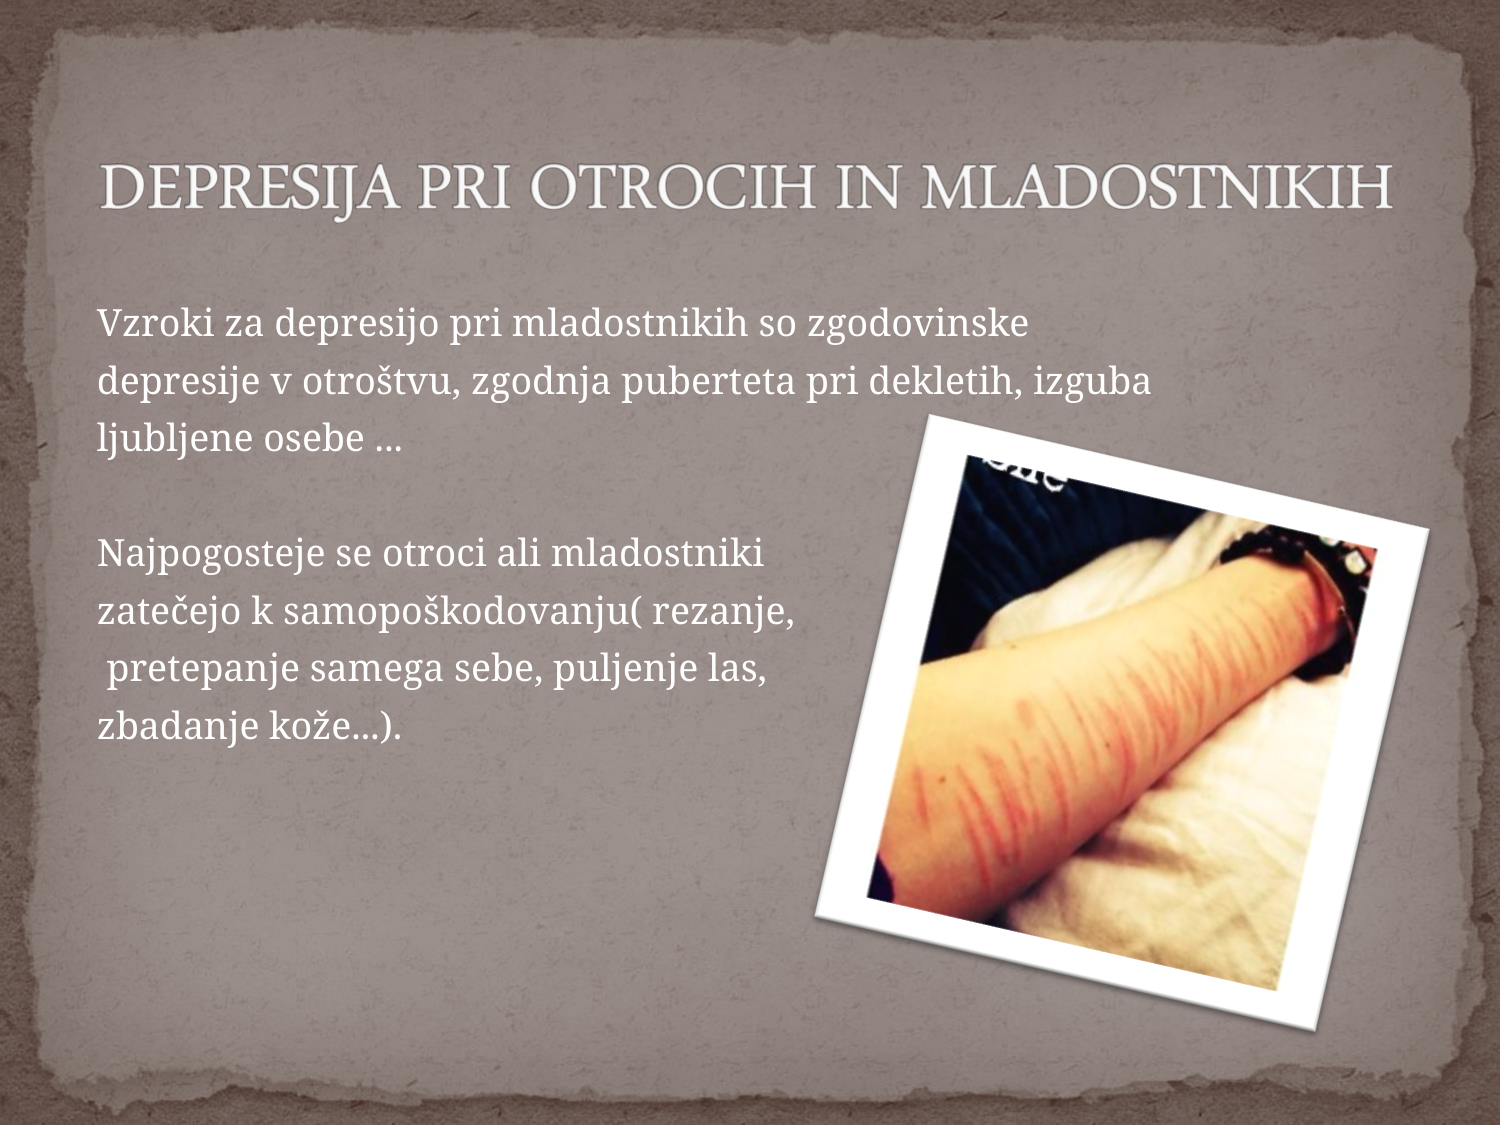

# Vzroki za depresijo pri mladostnikih so zgodovinske
depresije v otroštvu, zgodnja puberteta pri dekletih, izguba
ljubljene osebe ...
Najpogosteje se otroci ali mladostniki
zatečejo k samopoškodovanju( rezanje,
 pretepanje samega sebe, puljenje las,
zbadanje kože...).